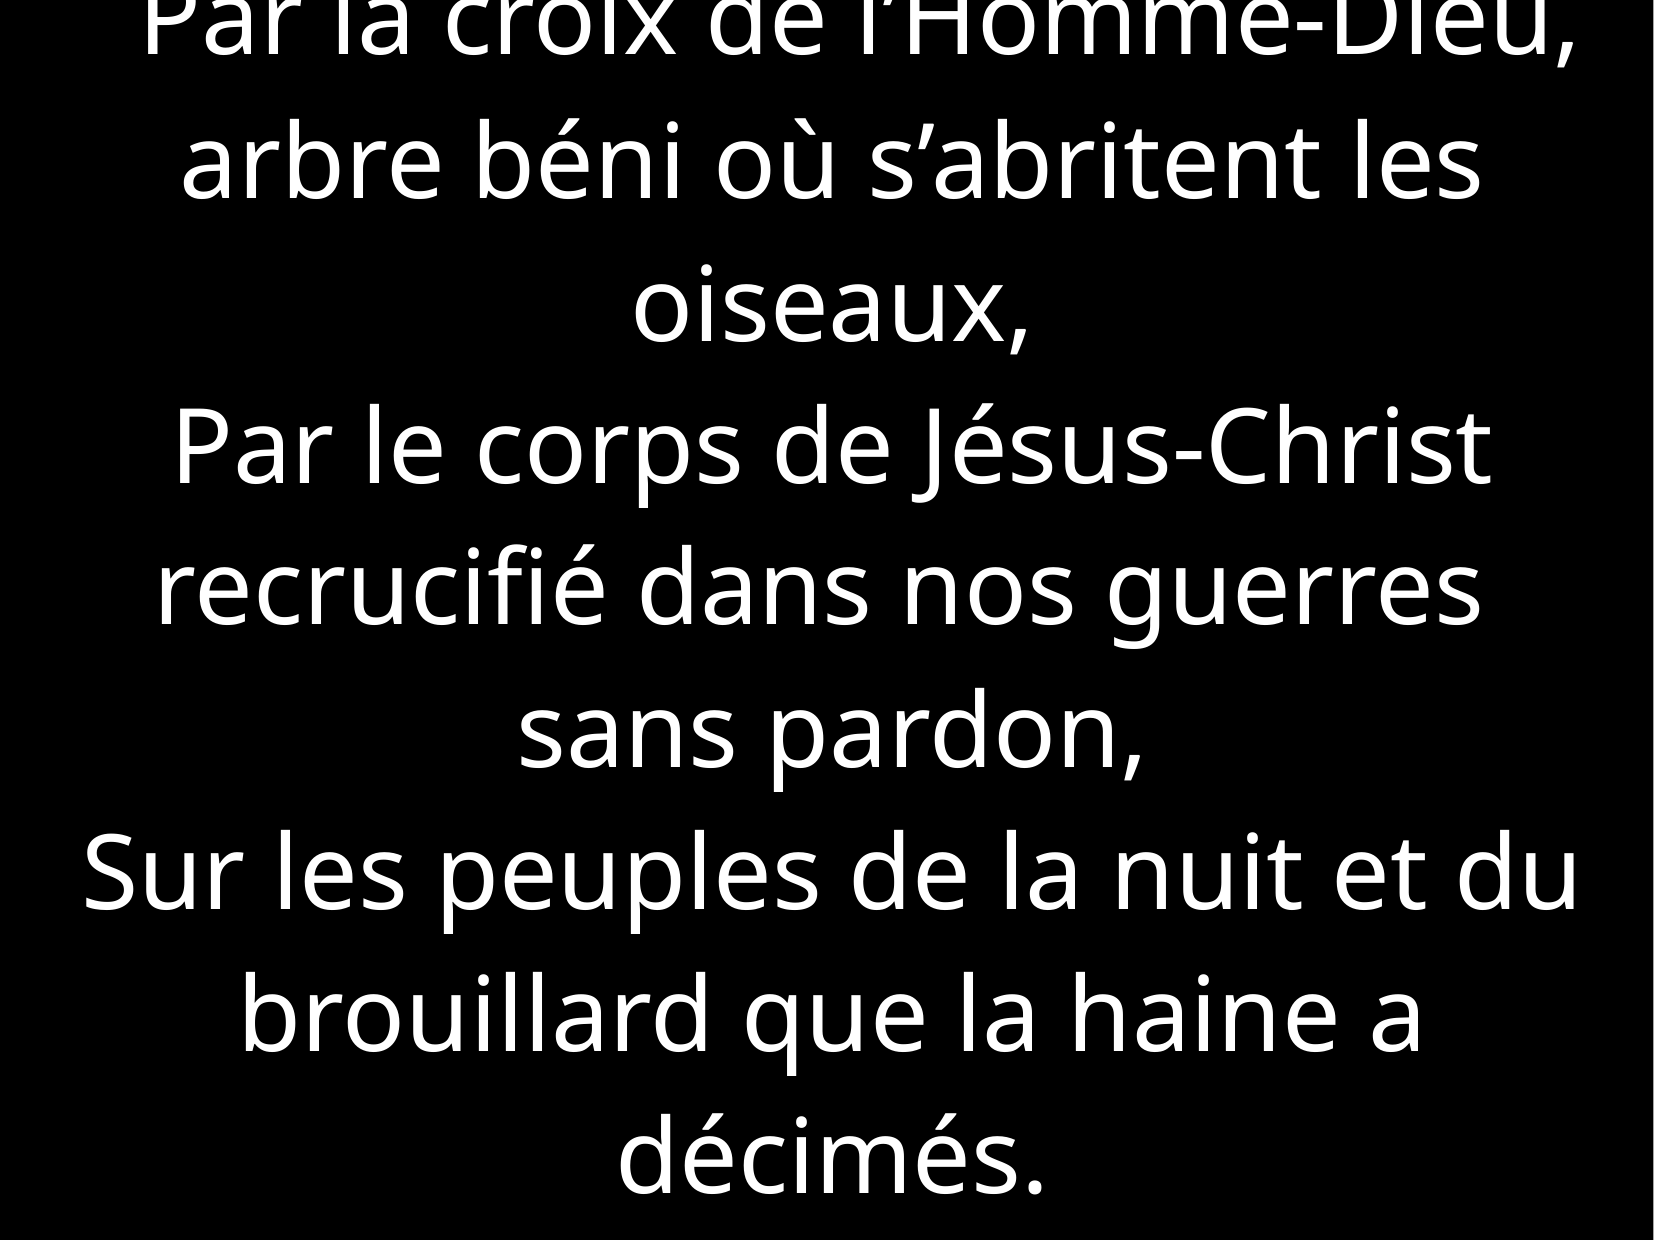

# Par la croix de l’Homme-Dieu, arbre béni où s’abritent les oiseaux,
Par le corps de Jésus-Christ recrucifié dans nos guerres
sans pardon,
Sur les peuples de la nuit et du brouillard que la haine a décimés.